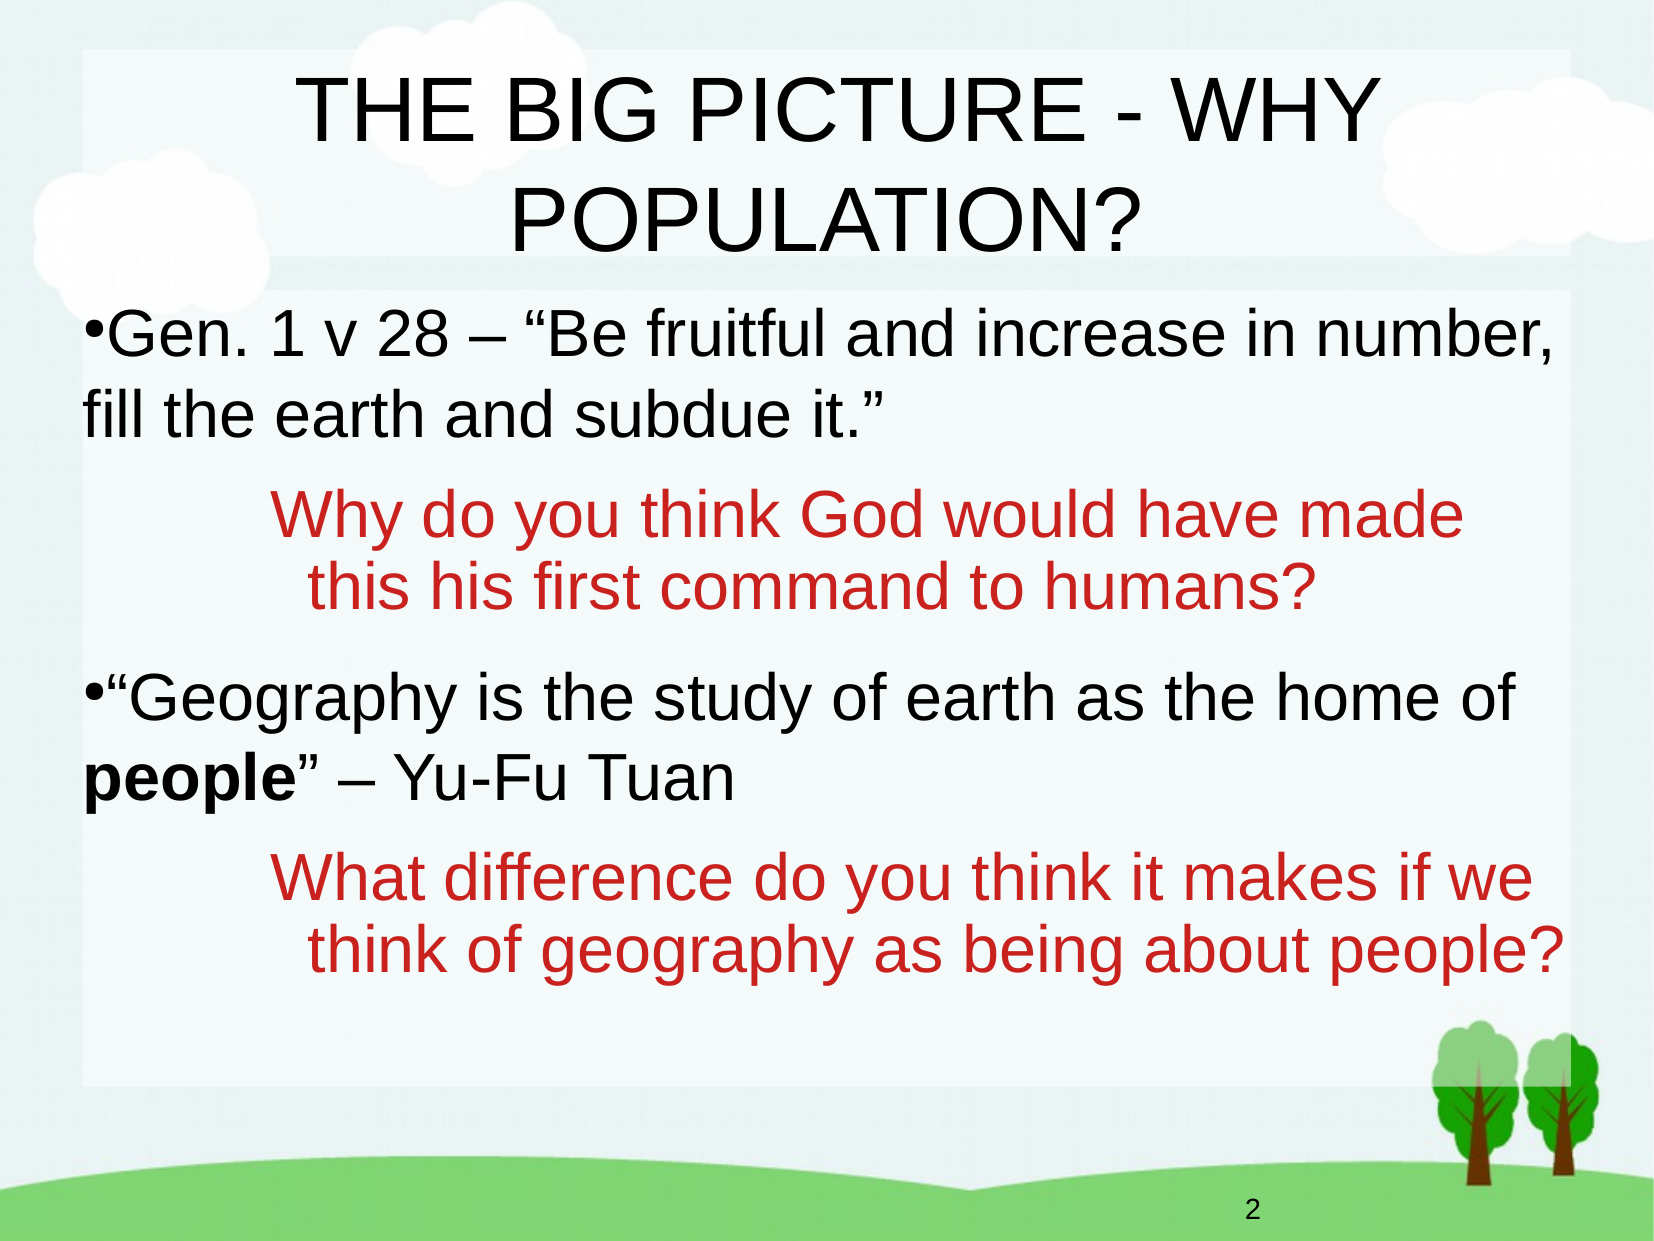

# THE BIG PICTURE - WHY POPULATION?
Gen. 1 v 28 – “Be fruitful and increase in number, fill the earth and subdue it.”
Why do you think God would have made this his first command to humans?
“Geography is the study of earth as the home of people” – Yu-Fu Tuan
What difference do you think it makes if we think of geography as being about people?